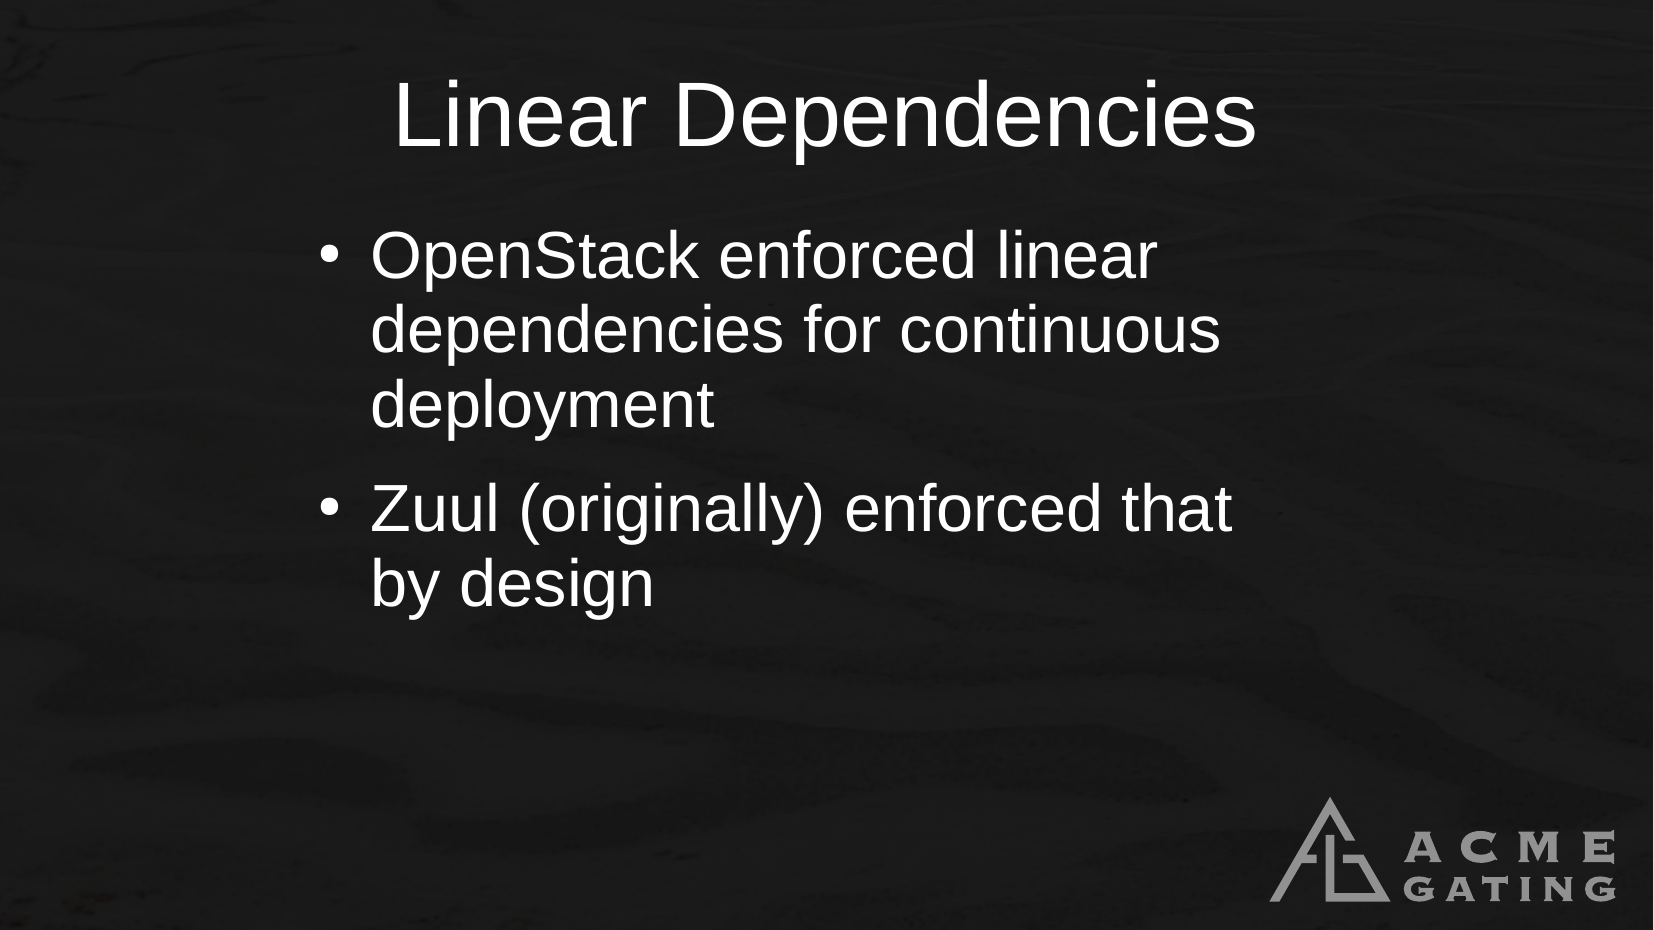

# Linear Dependencies
OpenStack enforced linear dependencies for continuous deployment
Zuul (originally) enforced that by design